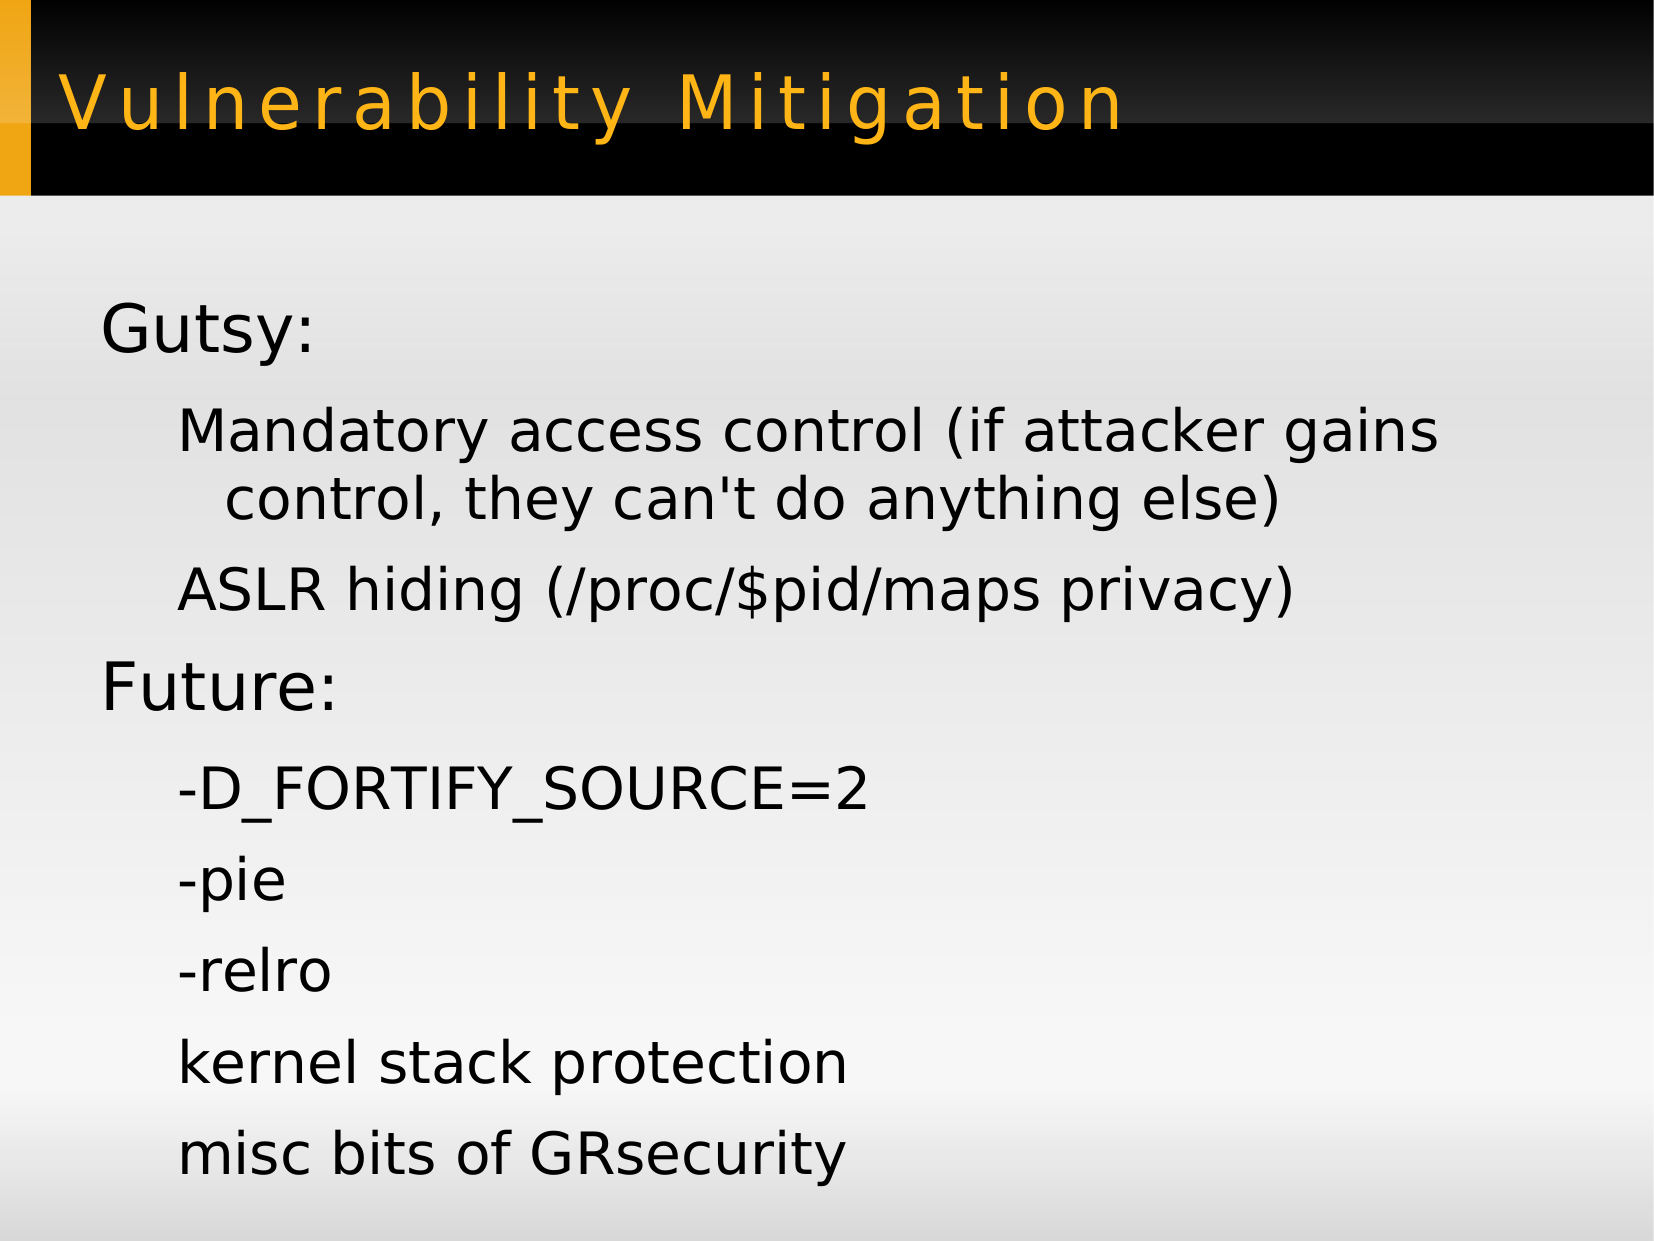

# Vulnerability Mitigation
Gutsy:
Mandatory access control (if attacker gains control, they can't do anything else)
ASLR hiding (/proc/$pid/maps privacy)
Future:
-D_FORTIFY_SOURCE=2
-pie
-relro
kernel stack protection
misc bits of GRsecurity